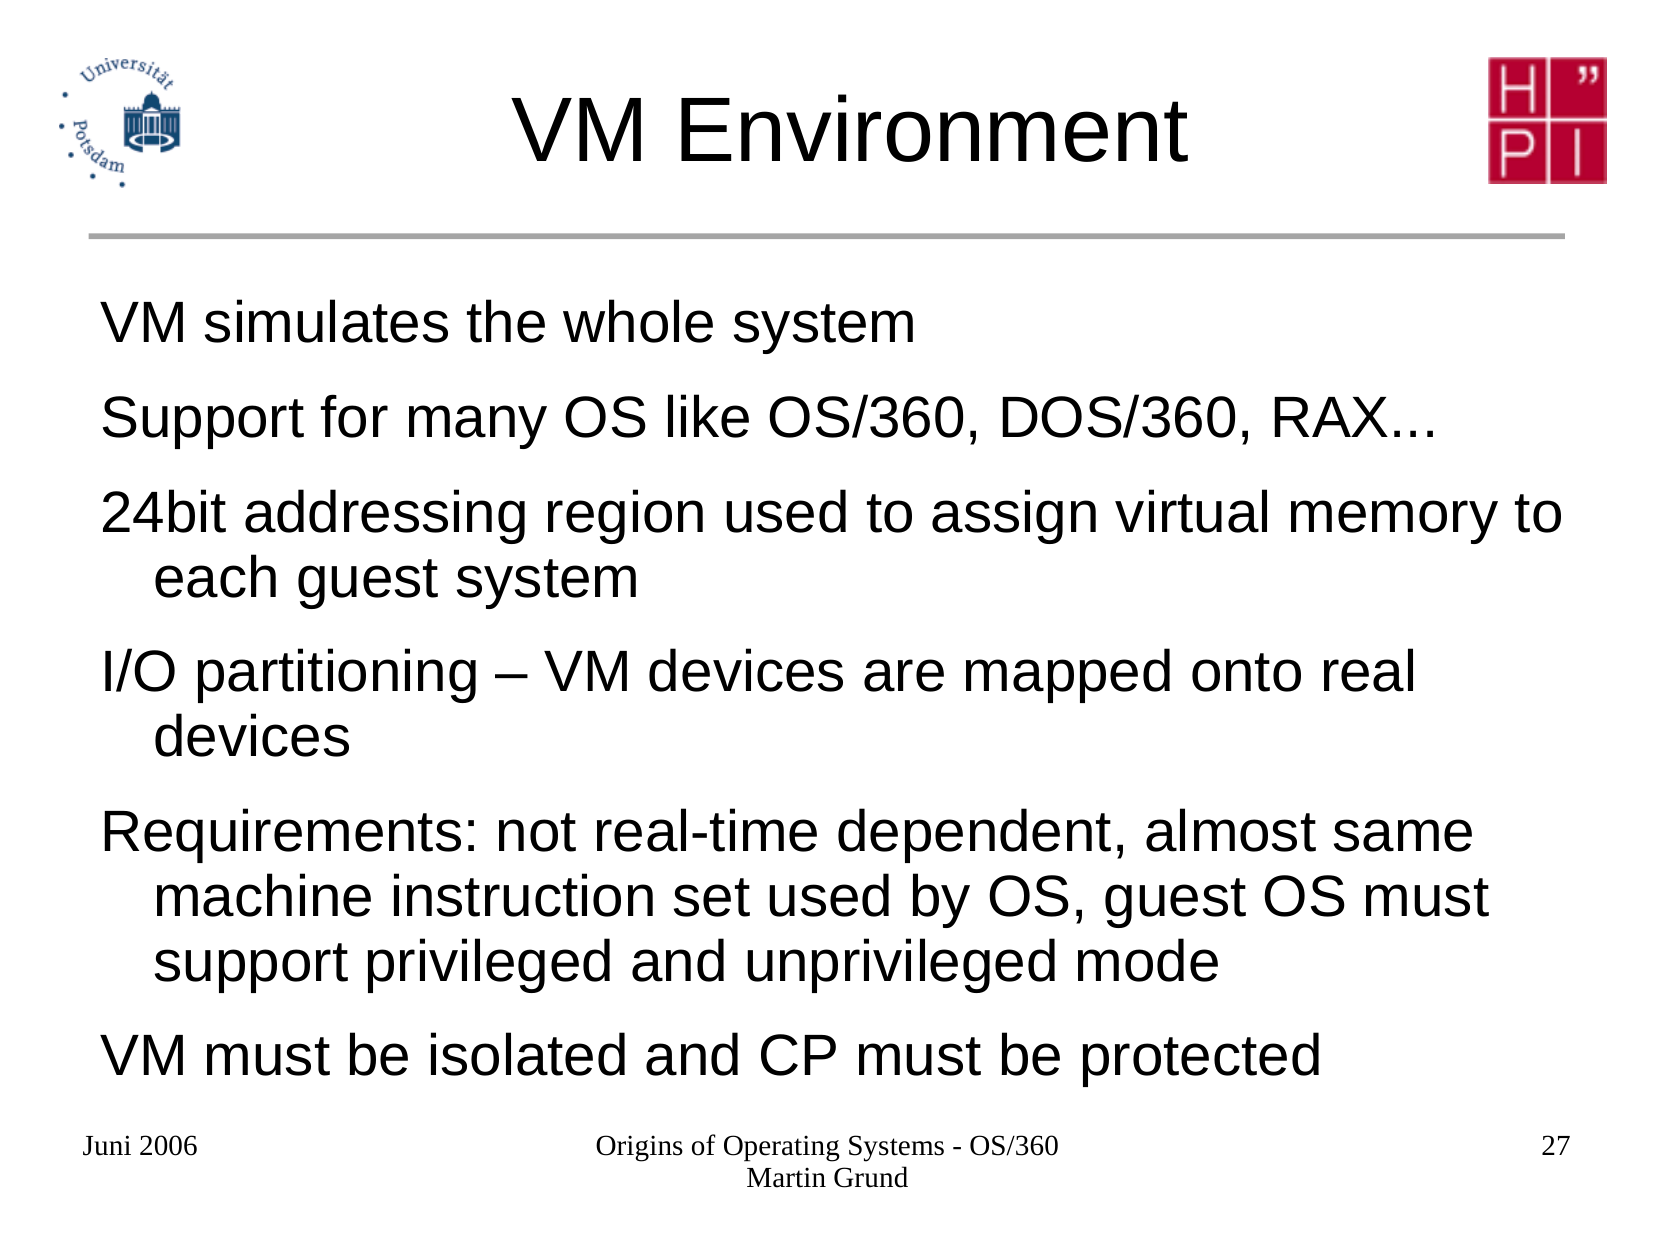

# VM Environment
VM simulates the whole system
Support for many OS like OS/360, DOS/360, RAX...
24bit addressing region used to assign virtual memory to each guest system
I/O partitioning – VM devices are mapped onto real devices
Requirements: not real-time dependent, almost same machine instruction set used by OS, guest OS must support privileged and unprivileged mode
VM must be isolated and CP must be protected
Juni 2006
Origins of Operating Systems - OS/360
27